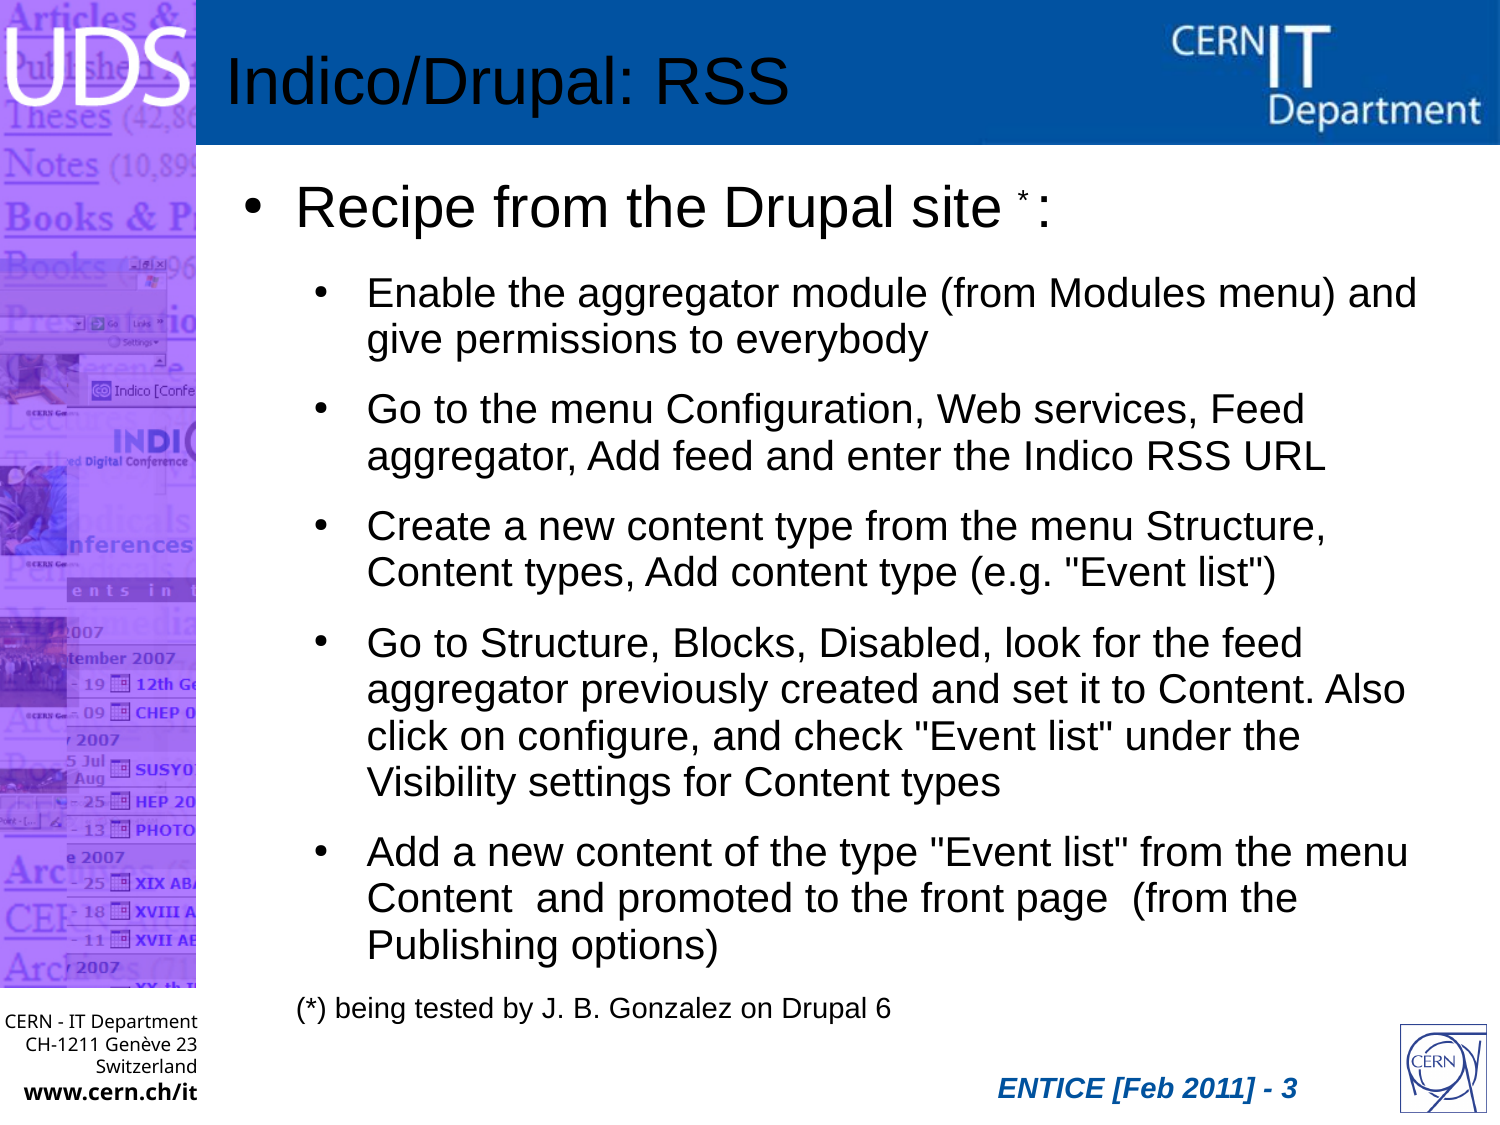

# Indico/Drupal: RSS
Recipe from the Drupal site * :
Enable the aggregator module (from Modules menu) and give permissions to everybody
Go to the menu Configuration, Web services, Feed aggregator, Add feed and enter the Indico RSS URL
Create a new content type from the menu Structure, Content types, Add content type (e.g. "Event list")
Go to Structure, Blocks, Disabled, look for the feed aggregator previously created and set it to Content. Also click on configure, and check "Event list" under the Visibility settings for Content types
Add a new content of the type "Event list" from the menu Content and promoted to the front page (from the Publishing options)
(*) being tested by J. B. Gonzalez on Drupal 6